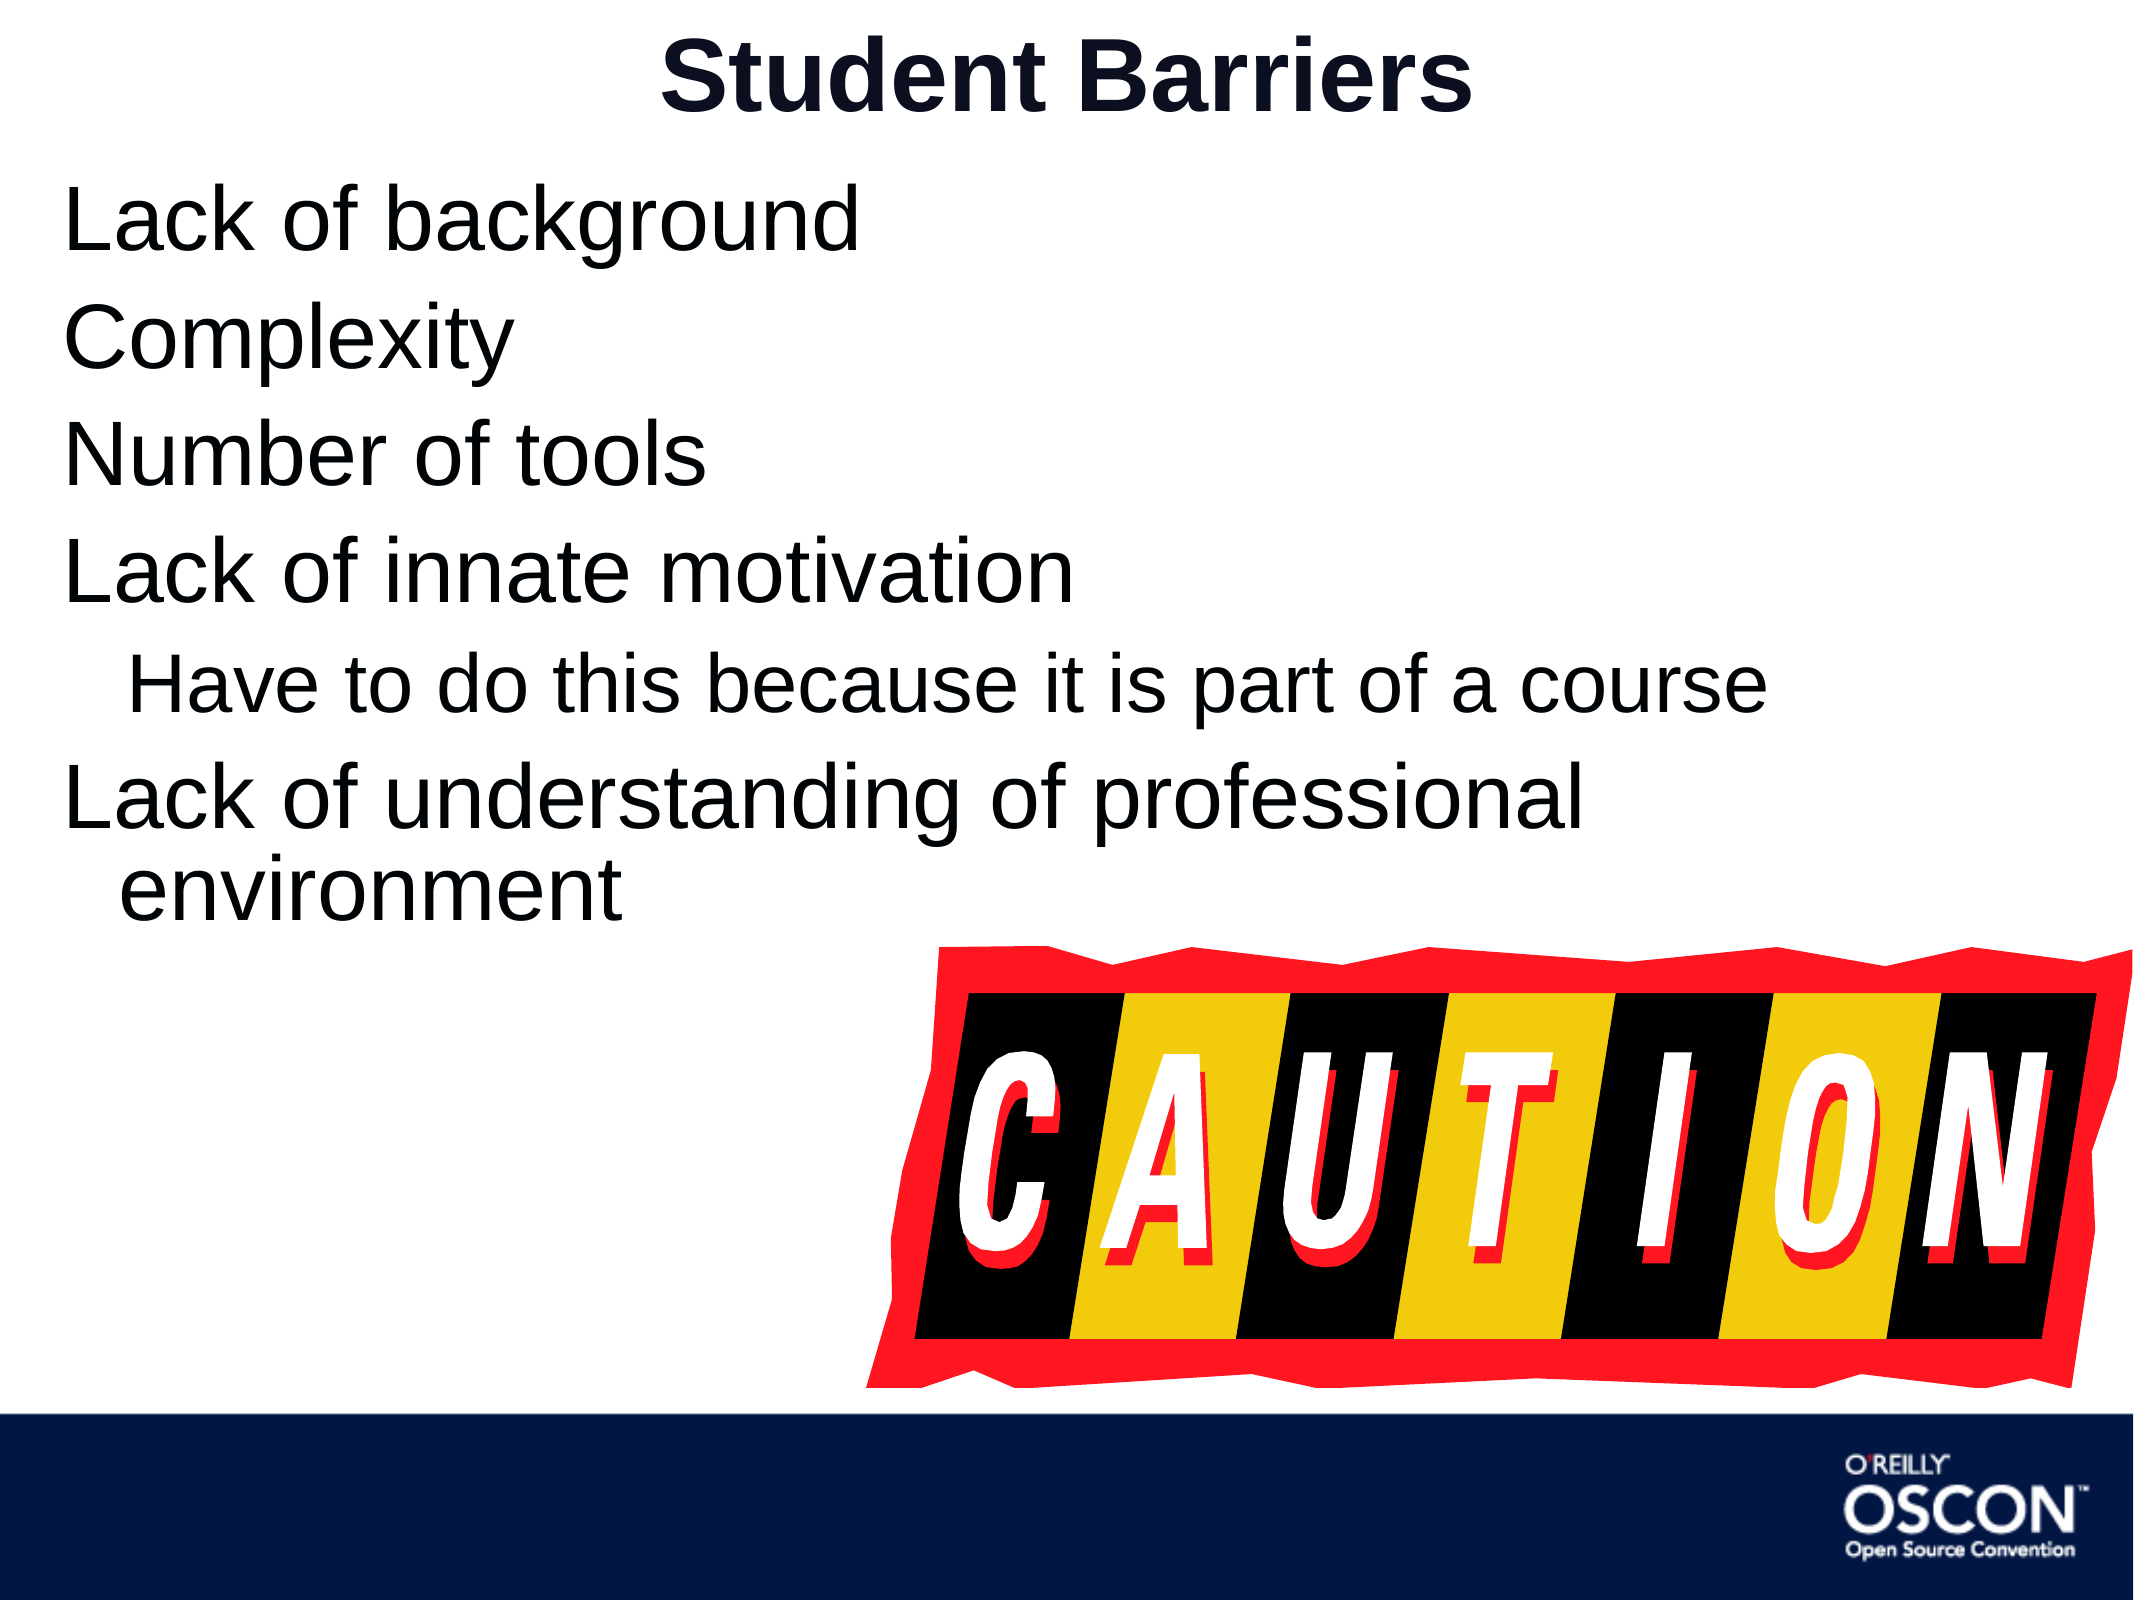

# Student Barriers
Lack of background
Complexity
Number of tools
Lack of innate motivation
Have to do this because it is part of a course
Lack of understanding of professional environment